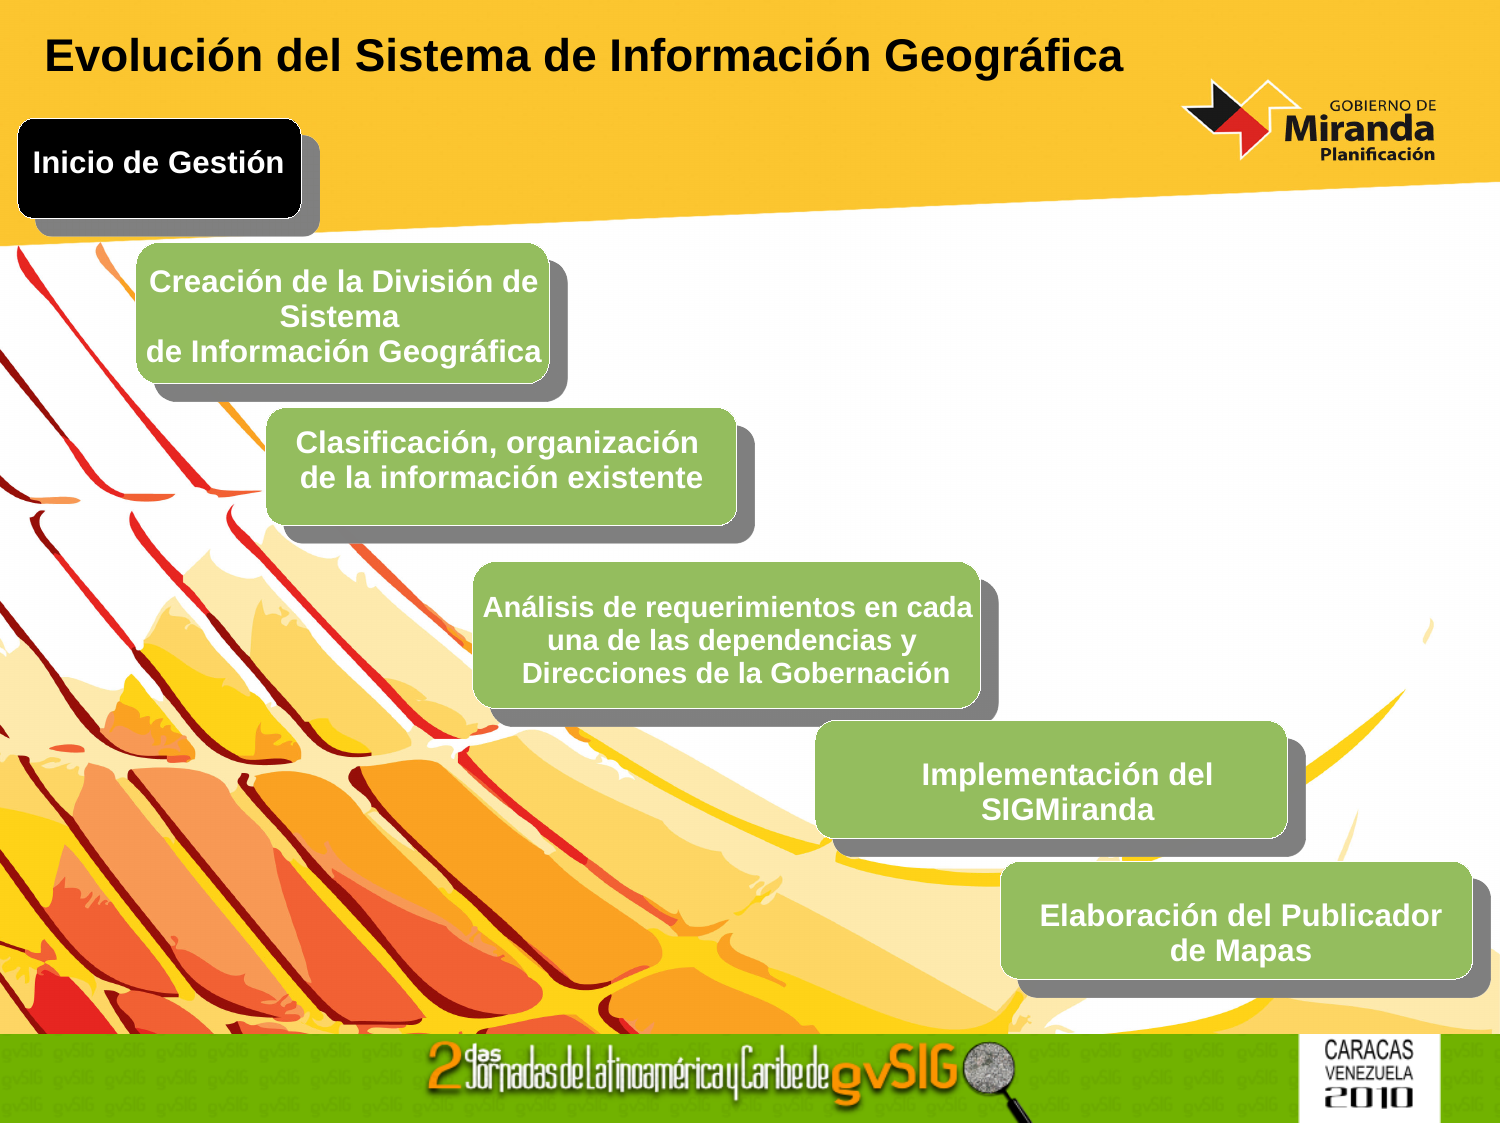

Evolución del Sistema de Información Geográfica
Inicio de Gestión
Creación de la División de Sistema
de Información Geográfica
Clasificación, organización
de la información existente
Análisis de requerimientos en cada
una de las dependencias y
 Direcciones de la Gobernación
Implementación del SIGMiranda
Elaboración del Publicador de Mapas